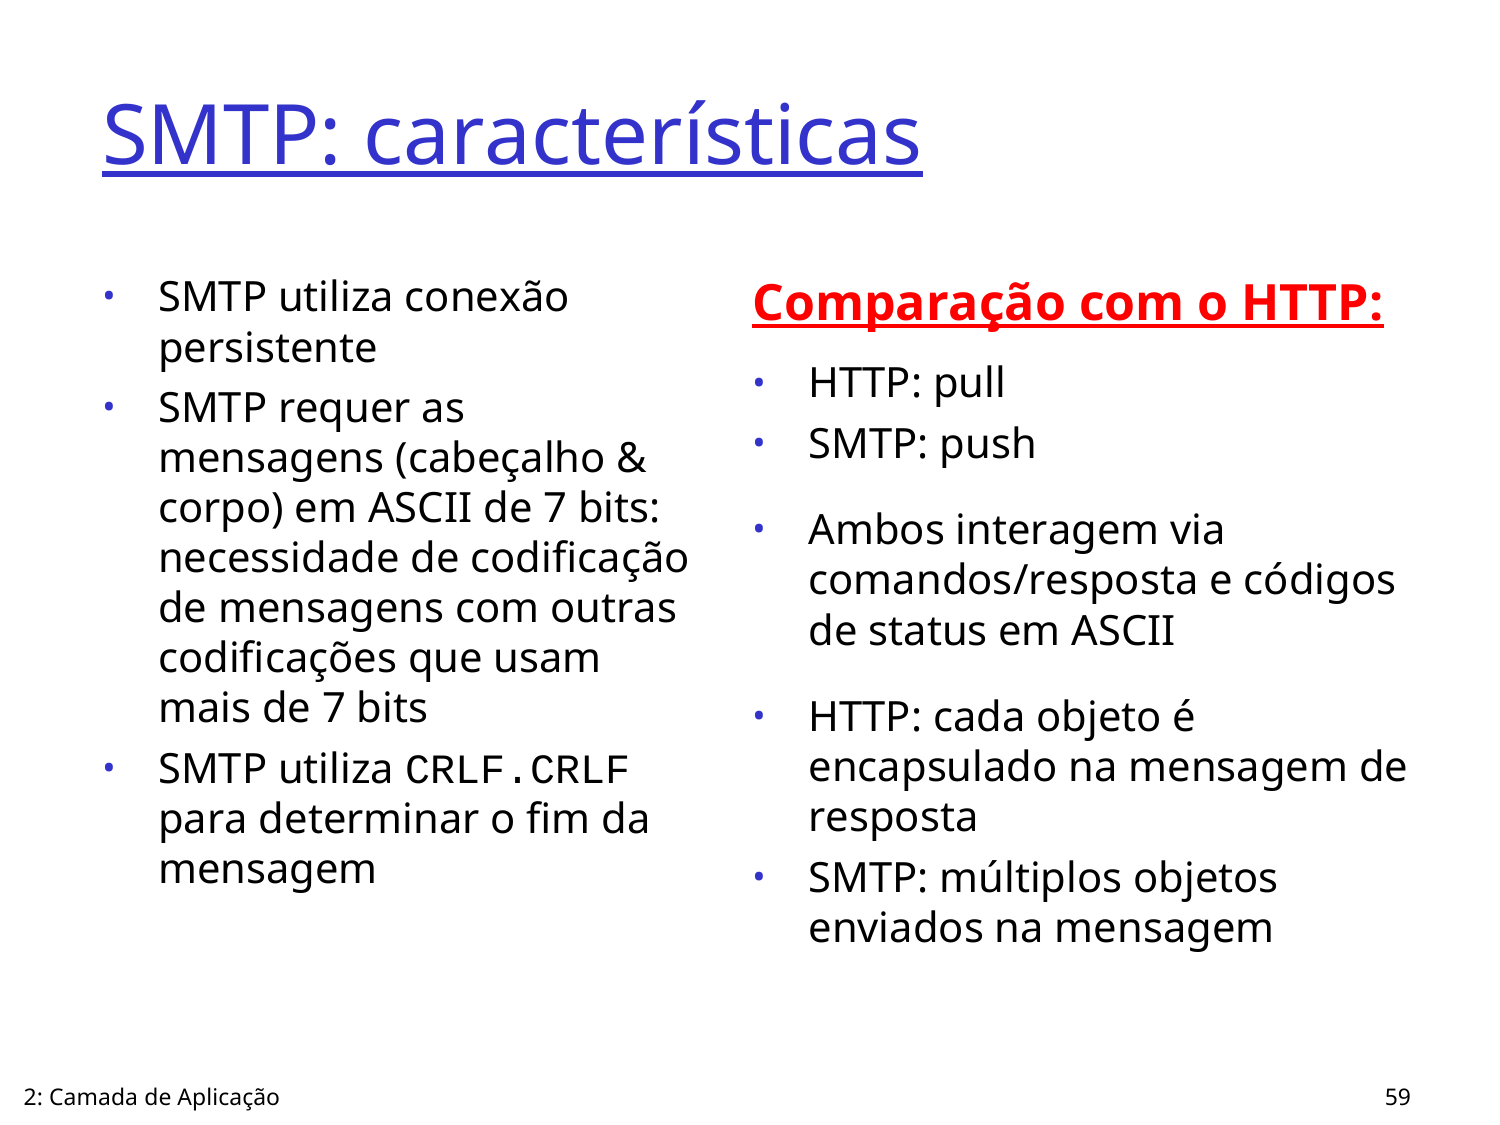

# SMTP: características
SMTP utiliza conexão persistente
SMTP requer as mensagens (cabeçalho & corpo) em ASCII de 7 bits: necessidade de codificação de mensagens com outras codificações que usam mais de 7 bits
SMTP utiliza CRLF.CRLF para determinar o fim da mensagem
Comparação com o HTTP:
HTTP: pull
SMTP: push
Ambos interagem via comandos/resposta e códigos de status em ASCII
HTTP: cada objeto é encapsulado na mensagem de resposta
SMTP: múltiplos objetos enviados na mensagem
59